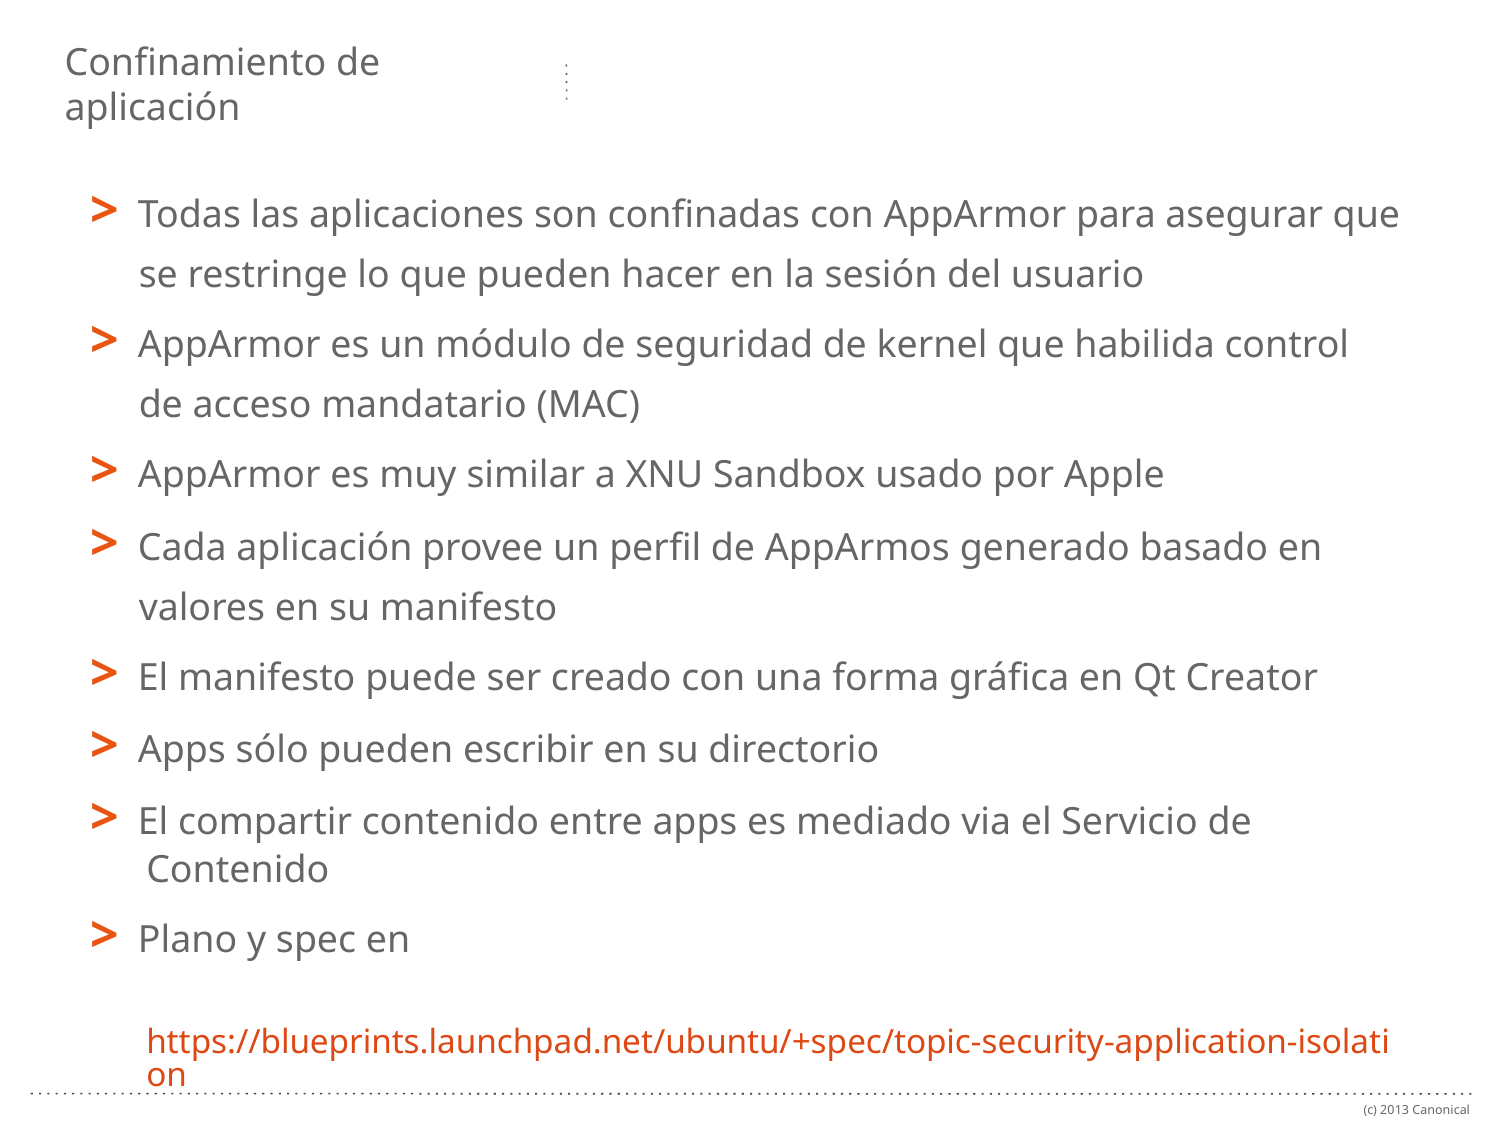

Confinamiento de aplicación
# > Todas las aplicaciones son confinadas con AppArmor para asegurar que
 se restringe lo que pueden hacer en la sesión del usuario
> AppArmor es un módulo de seguridad de kernel que habilida control
 de acceso mandatario (MAC)
> AppArmor es muy similar a XNU Sandbox usado por Apple
> Cada aplicación provee un perfil de AppArmos generado basado en
 valores en su manifesto
> El manifesto puede ser creado con una forma gráfica en Qt Creator
> Apps sólo pueden escribir en su directorio
> El compartir contenido entre apps es mediado via el Servicio de Contenido
> Plano y spec en
 https://blueprints.launchpad.net/ubuntu/+spec/topic-security-application-isolation
(c) 2013 Canonical